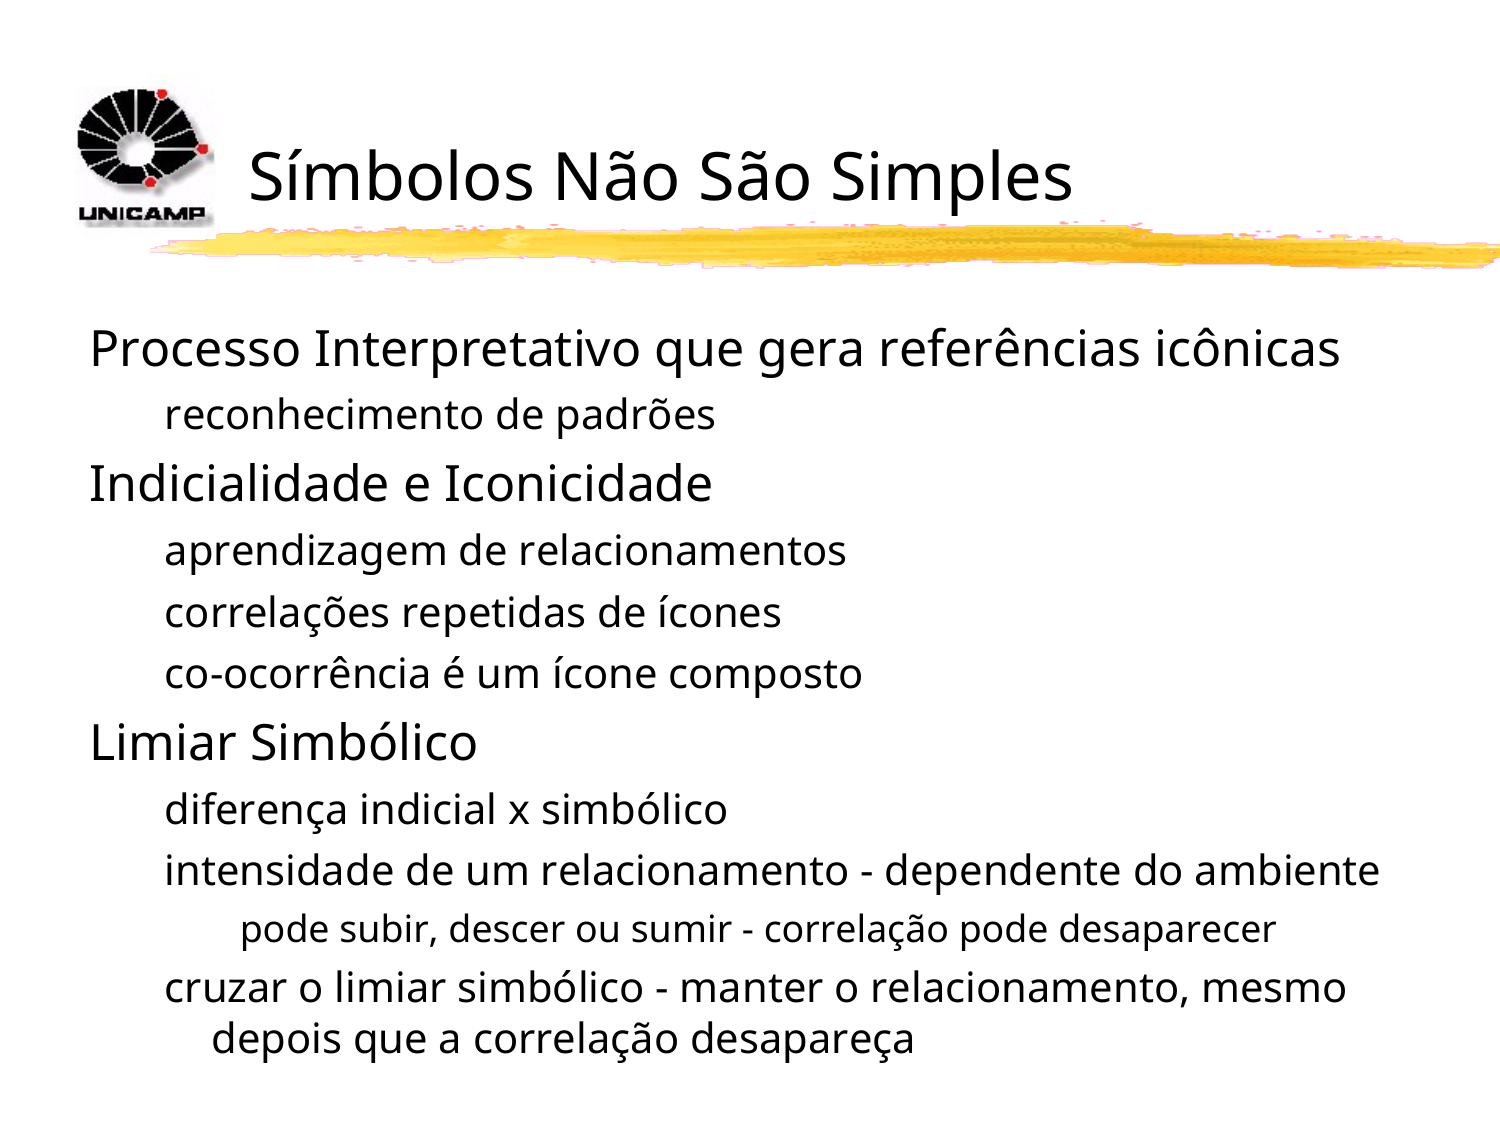

# Símbolos Não São Simples
Processo Interpretativo que gera referências icônicas
reconhecimento de padrões
Indicialidade e Iconicidade
aprendizagem de relacionamentos
correlações repetidas de ícones
co-ocorrência é um ícone composto
Limiar Simbólico
diferença indicial x simbólico
intensidade de um relacionamento - dependente do ambiente
pode subir, descer ou sumir - correlação pode desaparecer
cruzar o limiar simbólico - manter o relacionamento, mesmo depois que a correlação desapareça